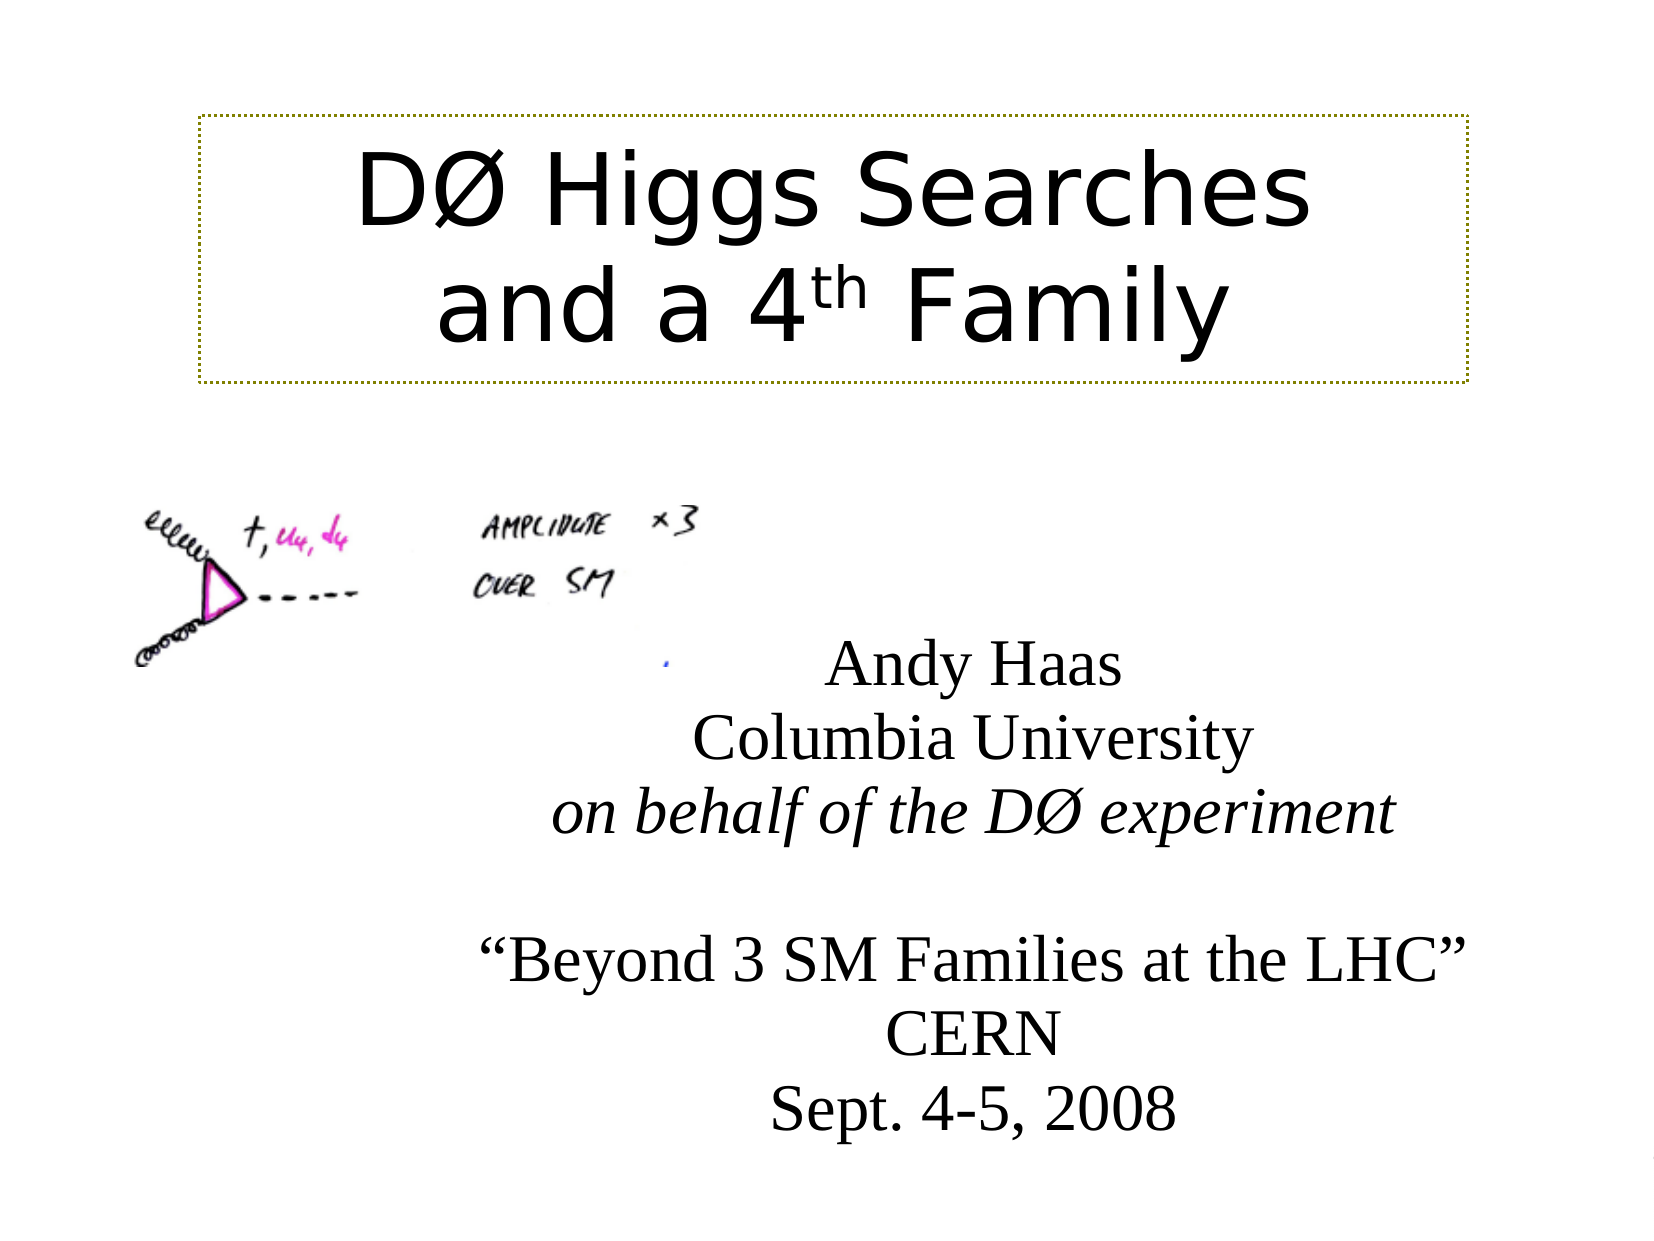

# DØ Higgs Searches and a 4th Family
Andy Haas
Columbia University
on behalf of the DØ experiment
“Beyond 3 SM Families at the LHC”
CERN
Sept. 4-5, 2008